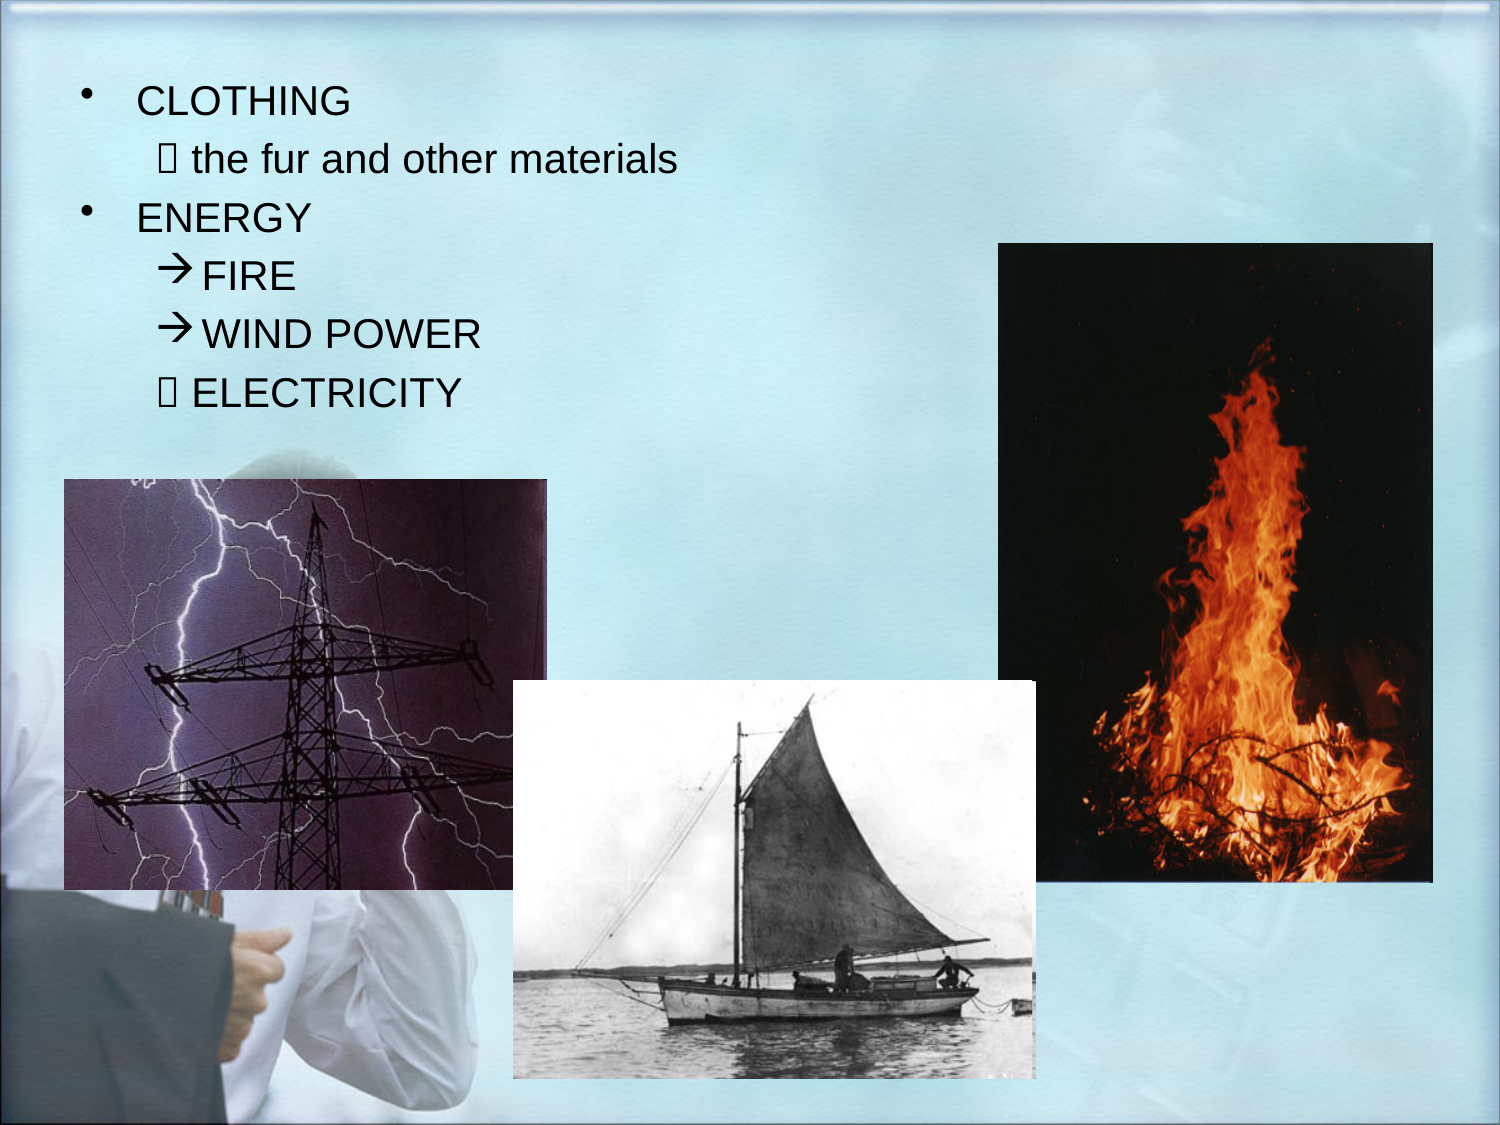

# CLOTHING
 the fur and other materials
ENERGY
FIRE
WIND POWER
 ELECTRICITY